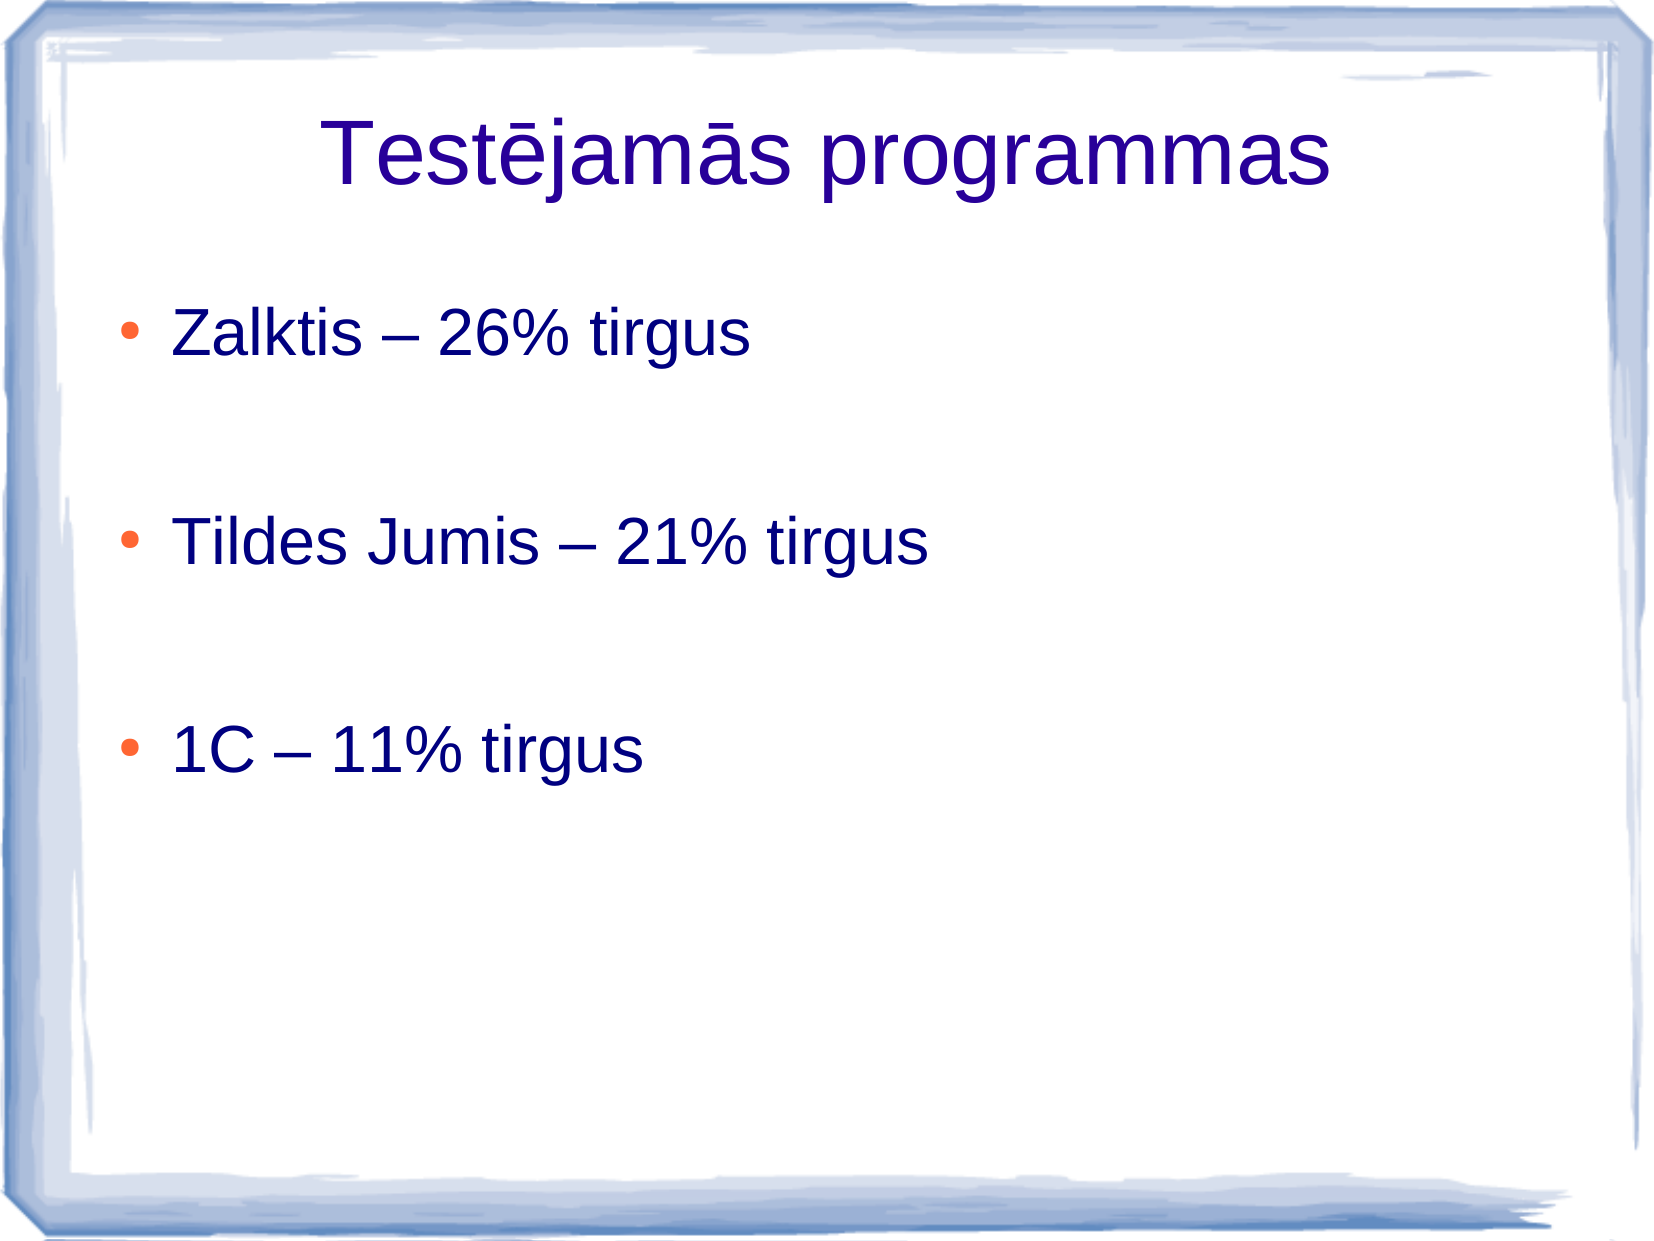

# Testējamās programmas
Zalktis – 26% tirgus
Tildes Jumis – 21% tirgus
1C – 11% tirgus